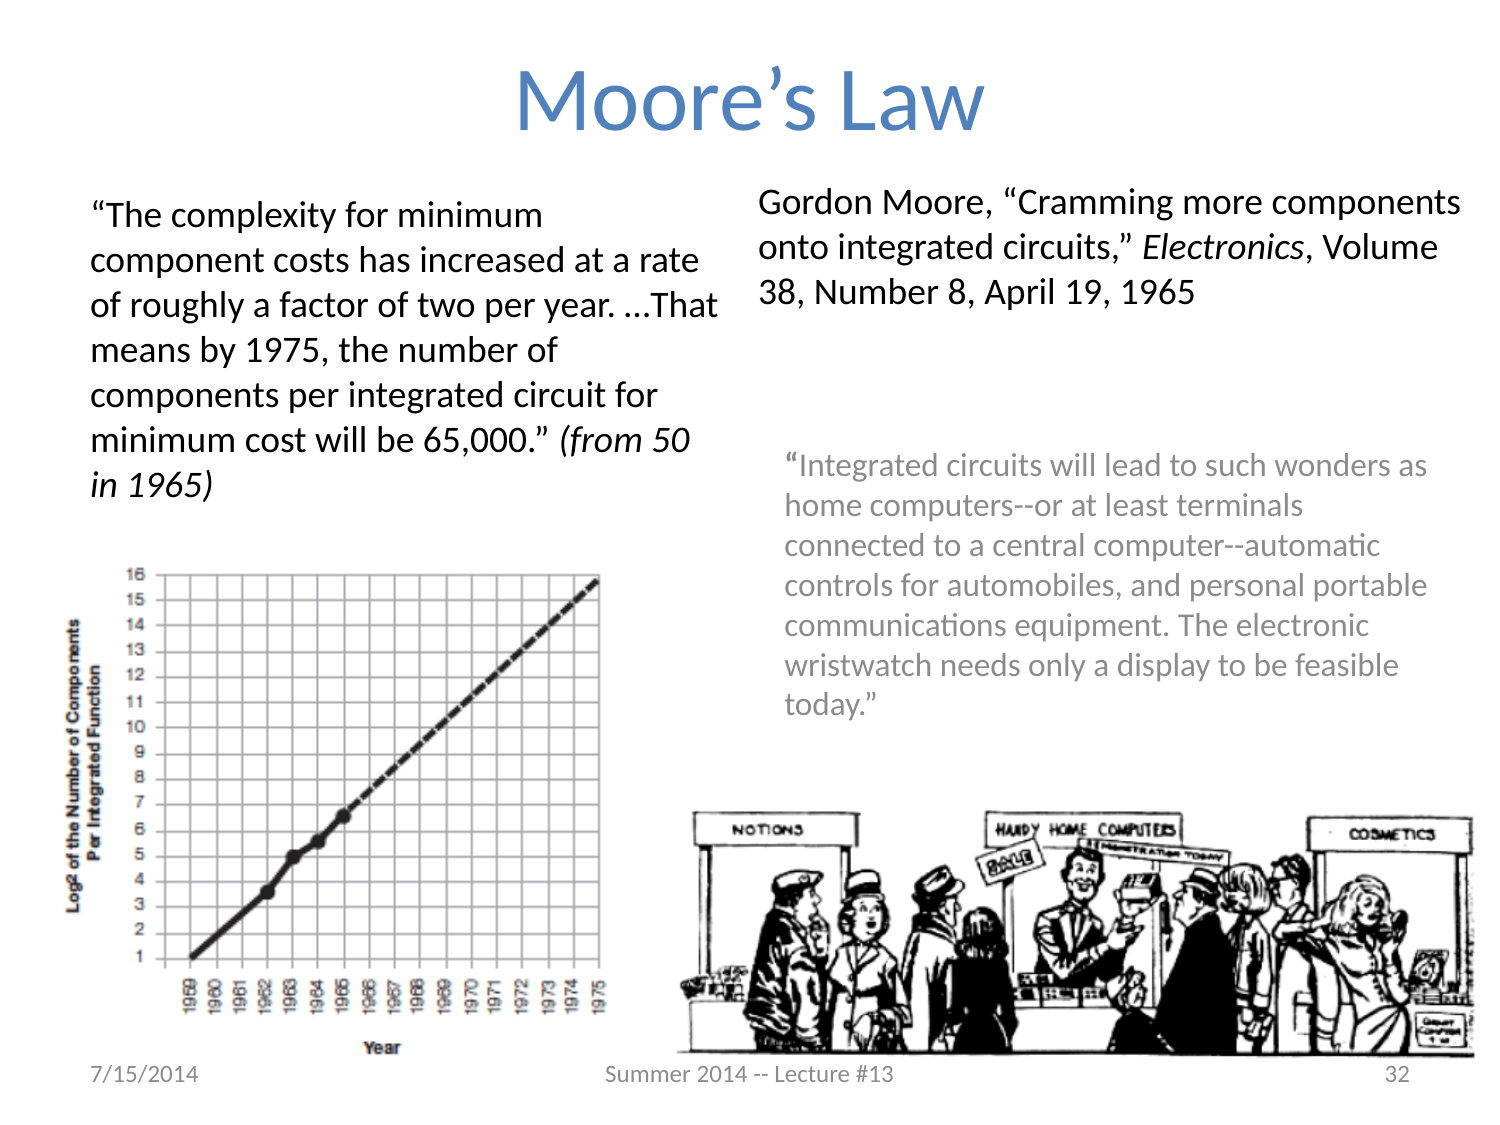

# Moore’s Law
Gordon Moore, “Cramming more components onto integrated circuits,” Electronics, Volume 38, Number 8, April 19, 1965
“The complexity for minimum component costs has increased at a rate of roughly a factor of two per year. …That means by 1975, the number of components per integrated circuit for minimum cost will be 65,000.” (from 50 in 1965)
“Integrated circuits will lead to such wonders as home computers--or at least terminals connected to a central computer--automatic controls for automobiles, and personal portable communications equipment. The electronic wristwatch needs only a display to be feasible today.”
7/15/2014
Summer 2014 -- Lecture #13